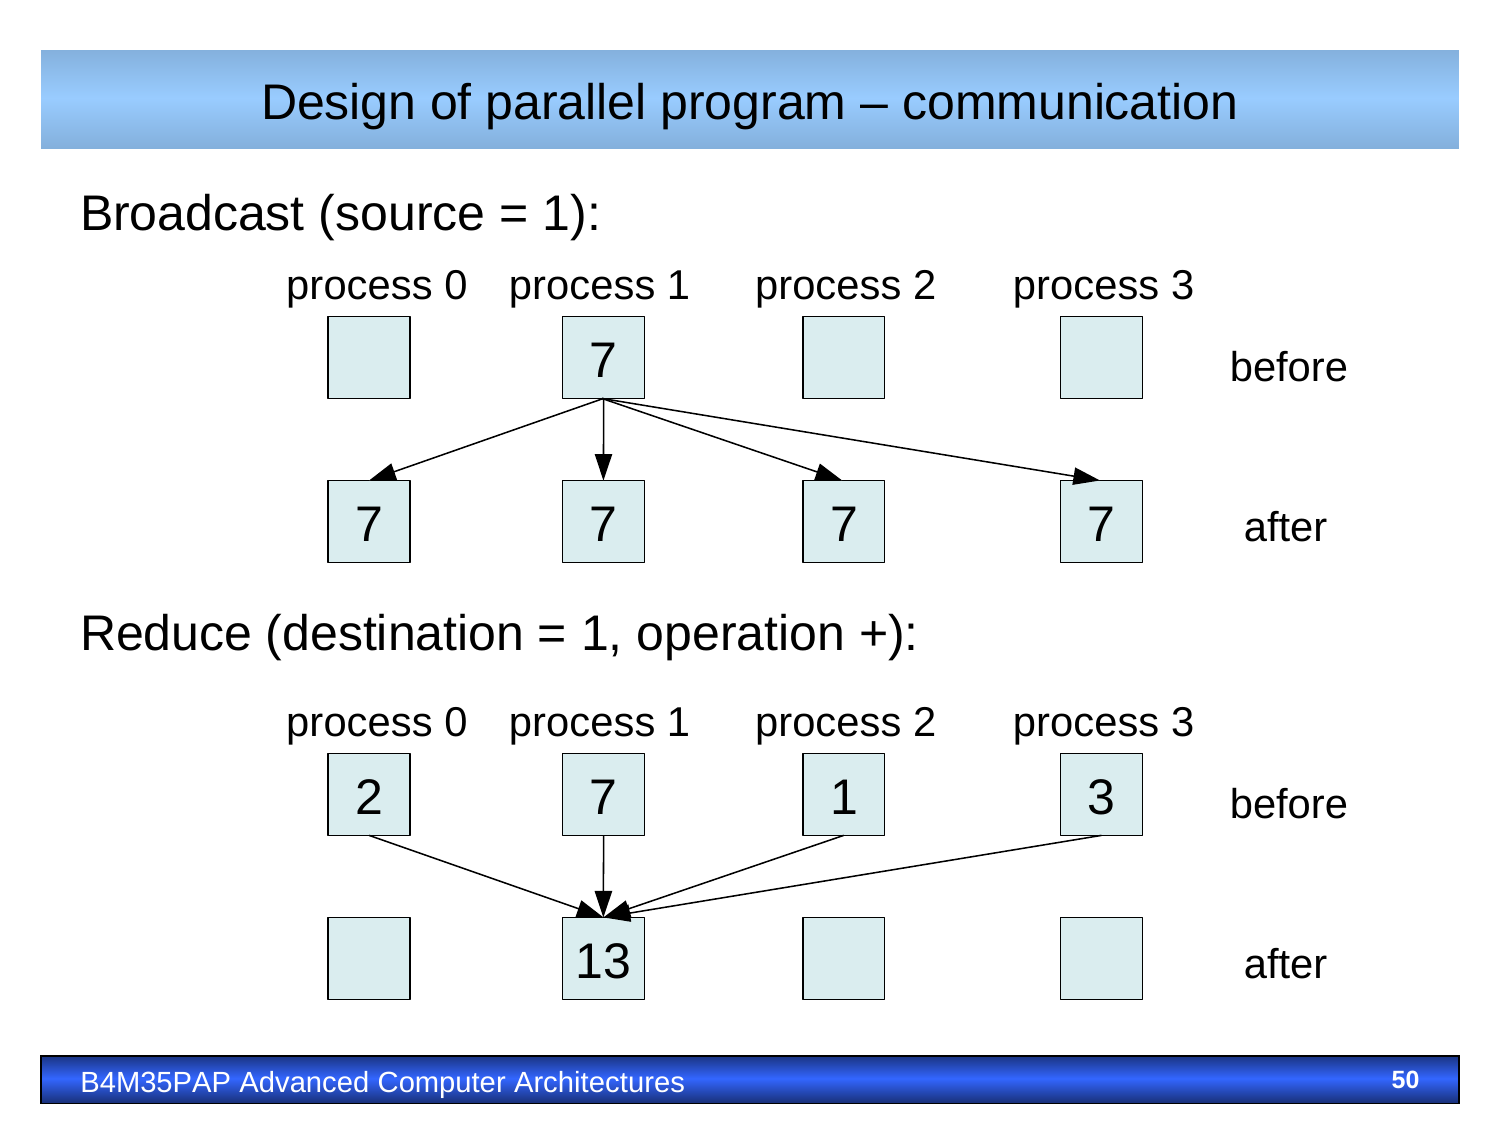

# Design of parallel program – communication
Broadcast (source = 1):
Reduce (destination = 1, operation +):
process 0
process 1
process 2
process 3
7
before
7
7
7
7
after
process 0
process 1
process 2
process 3
2
7
1
3
before
13
after